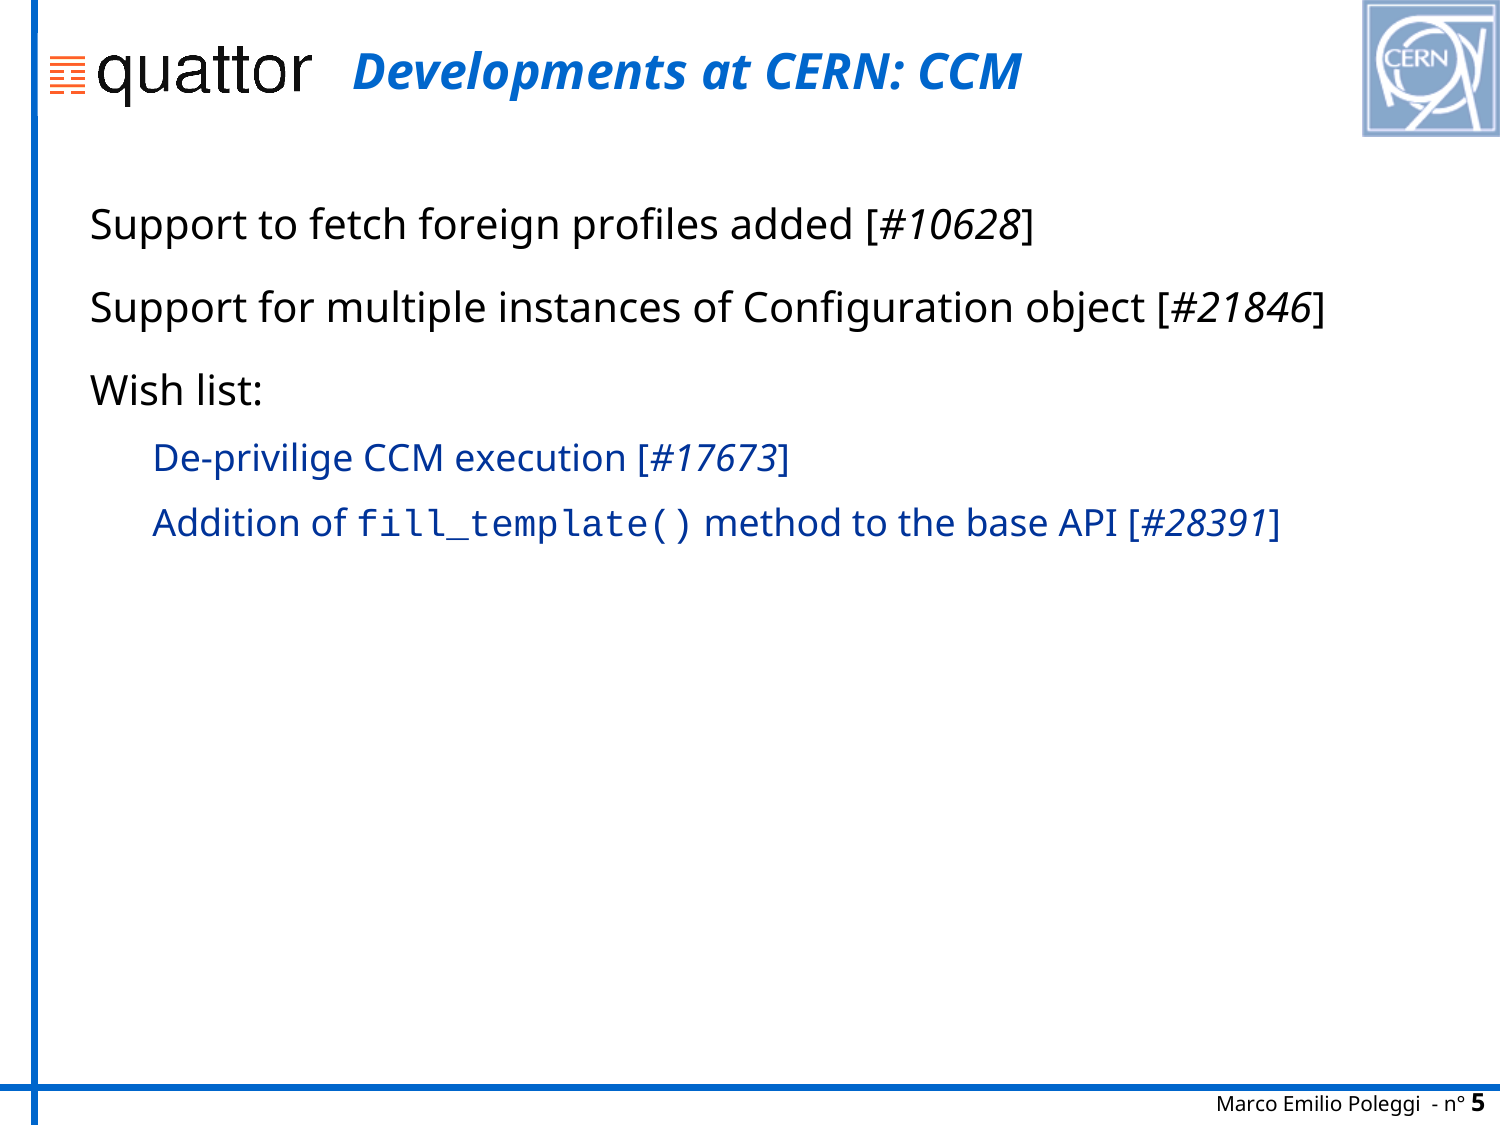

# Developments at CERN: CCM
Support to fetch foreign profiles added [#10628]
Support for multiple instances of Configuration object [#21846]
Wish list:
De-privilige CCM execution [#17673]
Addition of fill_template() method to the base API [#28391]